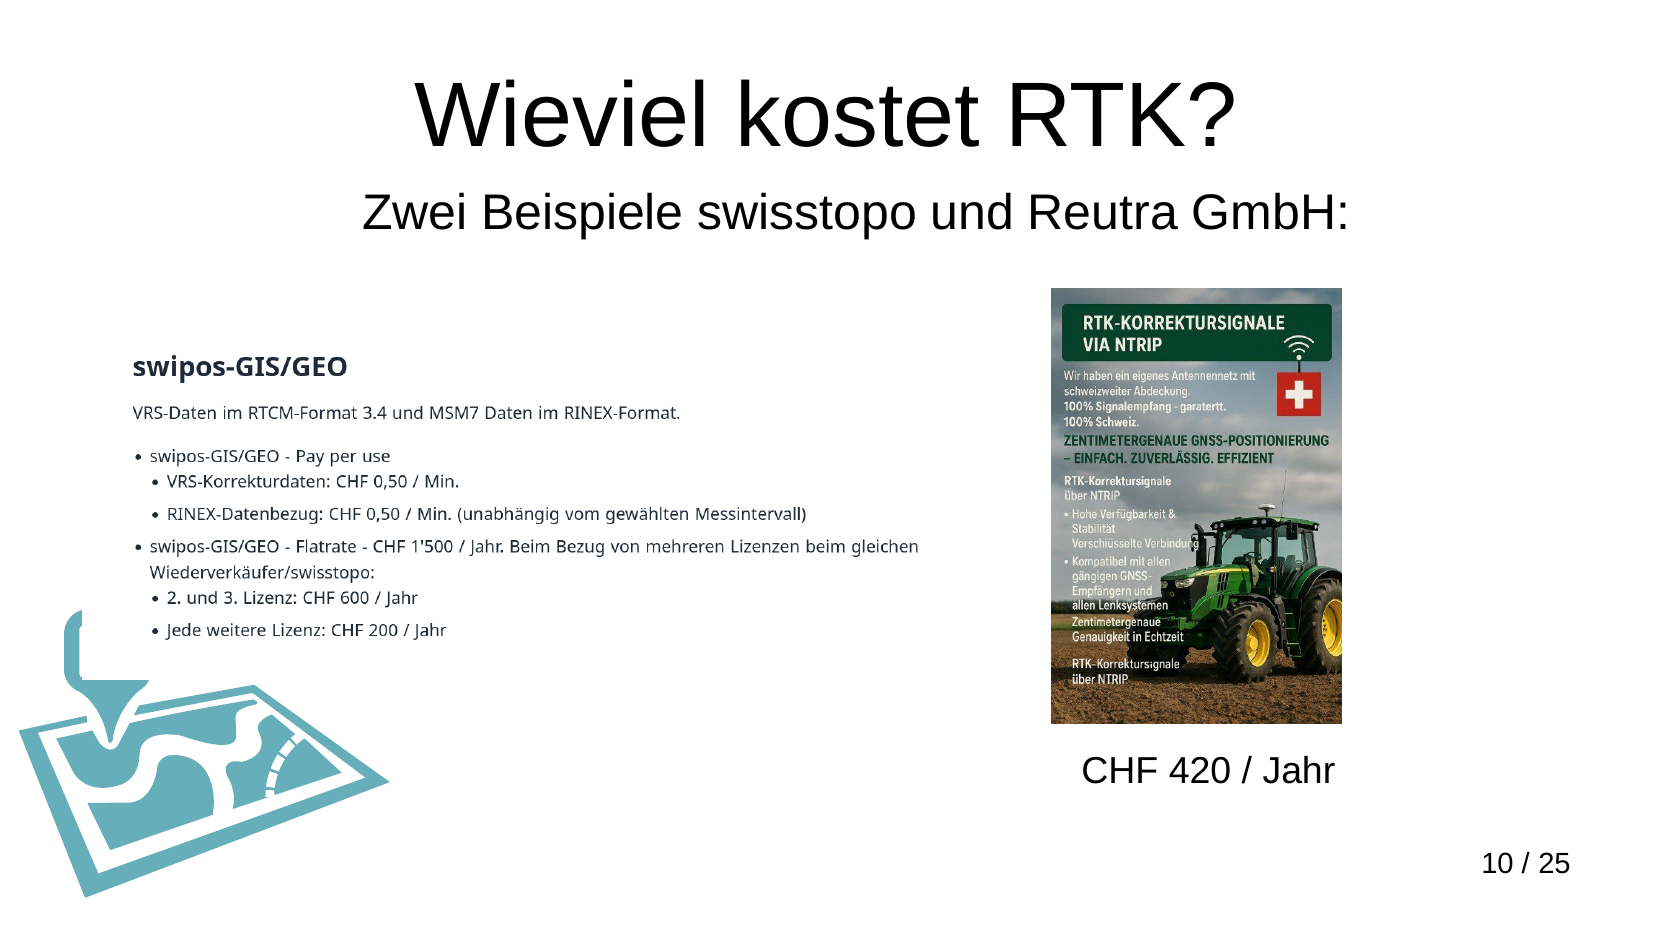

# Wieviel kostet RTK?
Zwei Beispiele swisstopo und Reutra GmbH:
CHF 420 / Jahr
10